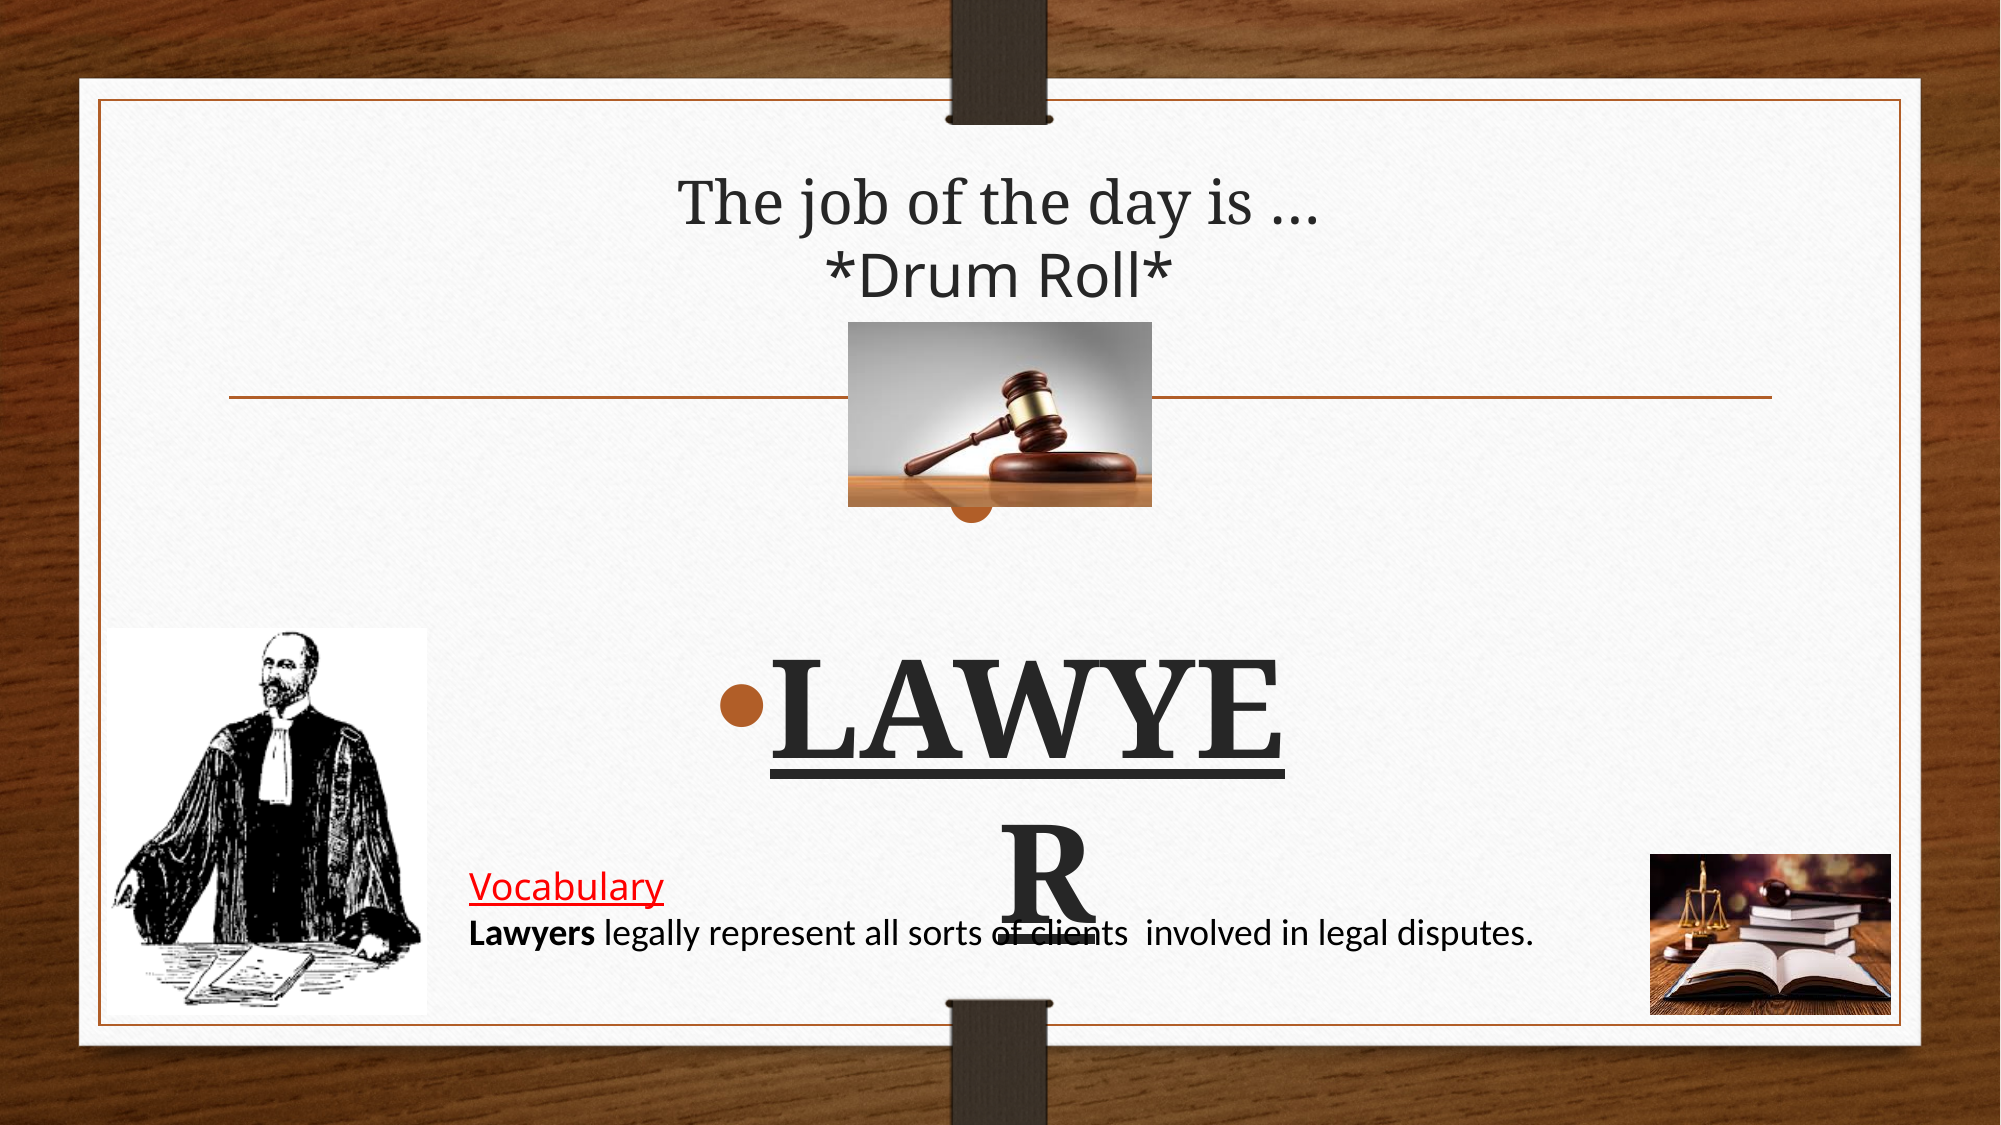

# The job of the day is … *Drum Roll*
LAWYER
Vocabulary
Lawyers legally represent all sorts of clients involved in legal disputes.